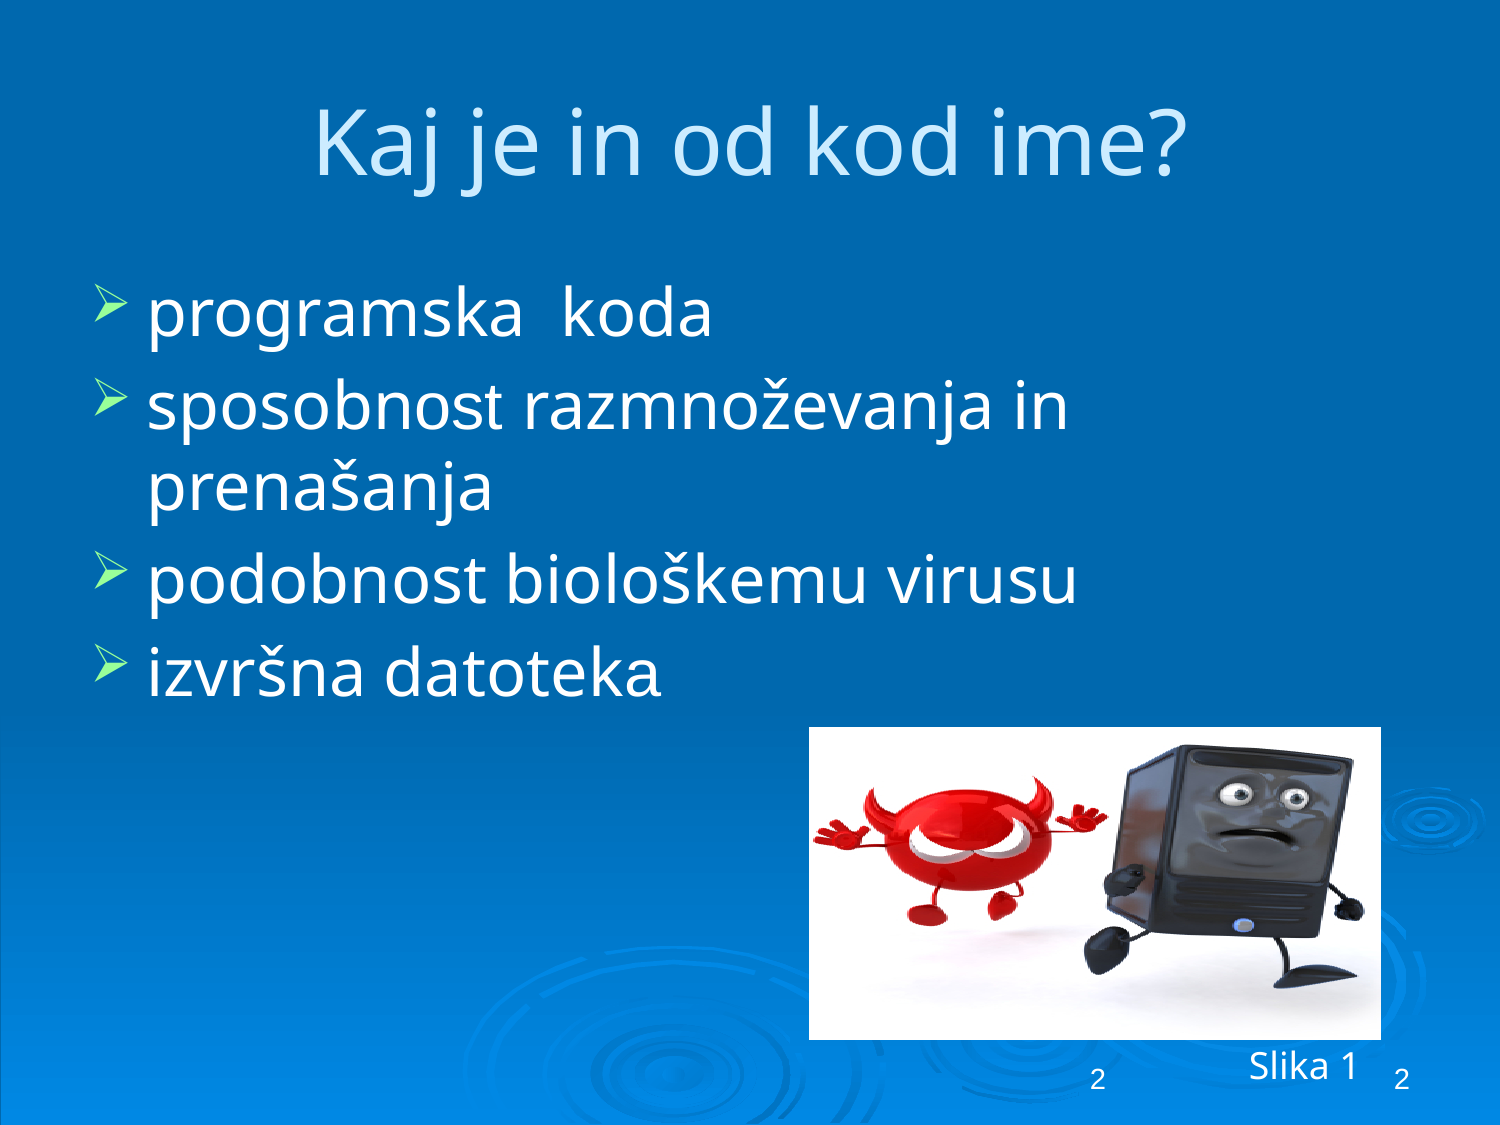

# Kaj je in od kod ime?
programska koda
sposobnost razmnoževanja in prenašanja
podobnost biološkemu virusu
izvršna datoteka
Slika 1